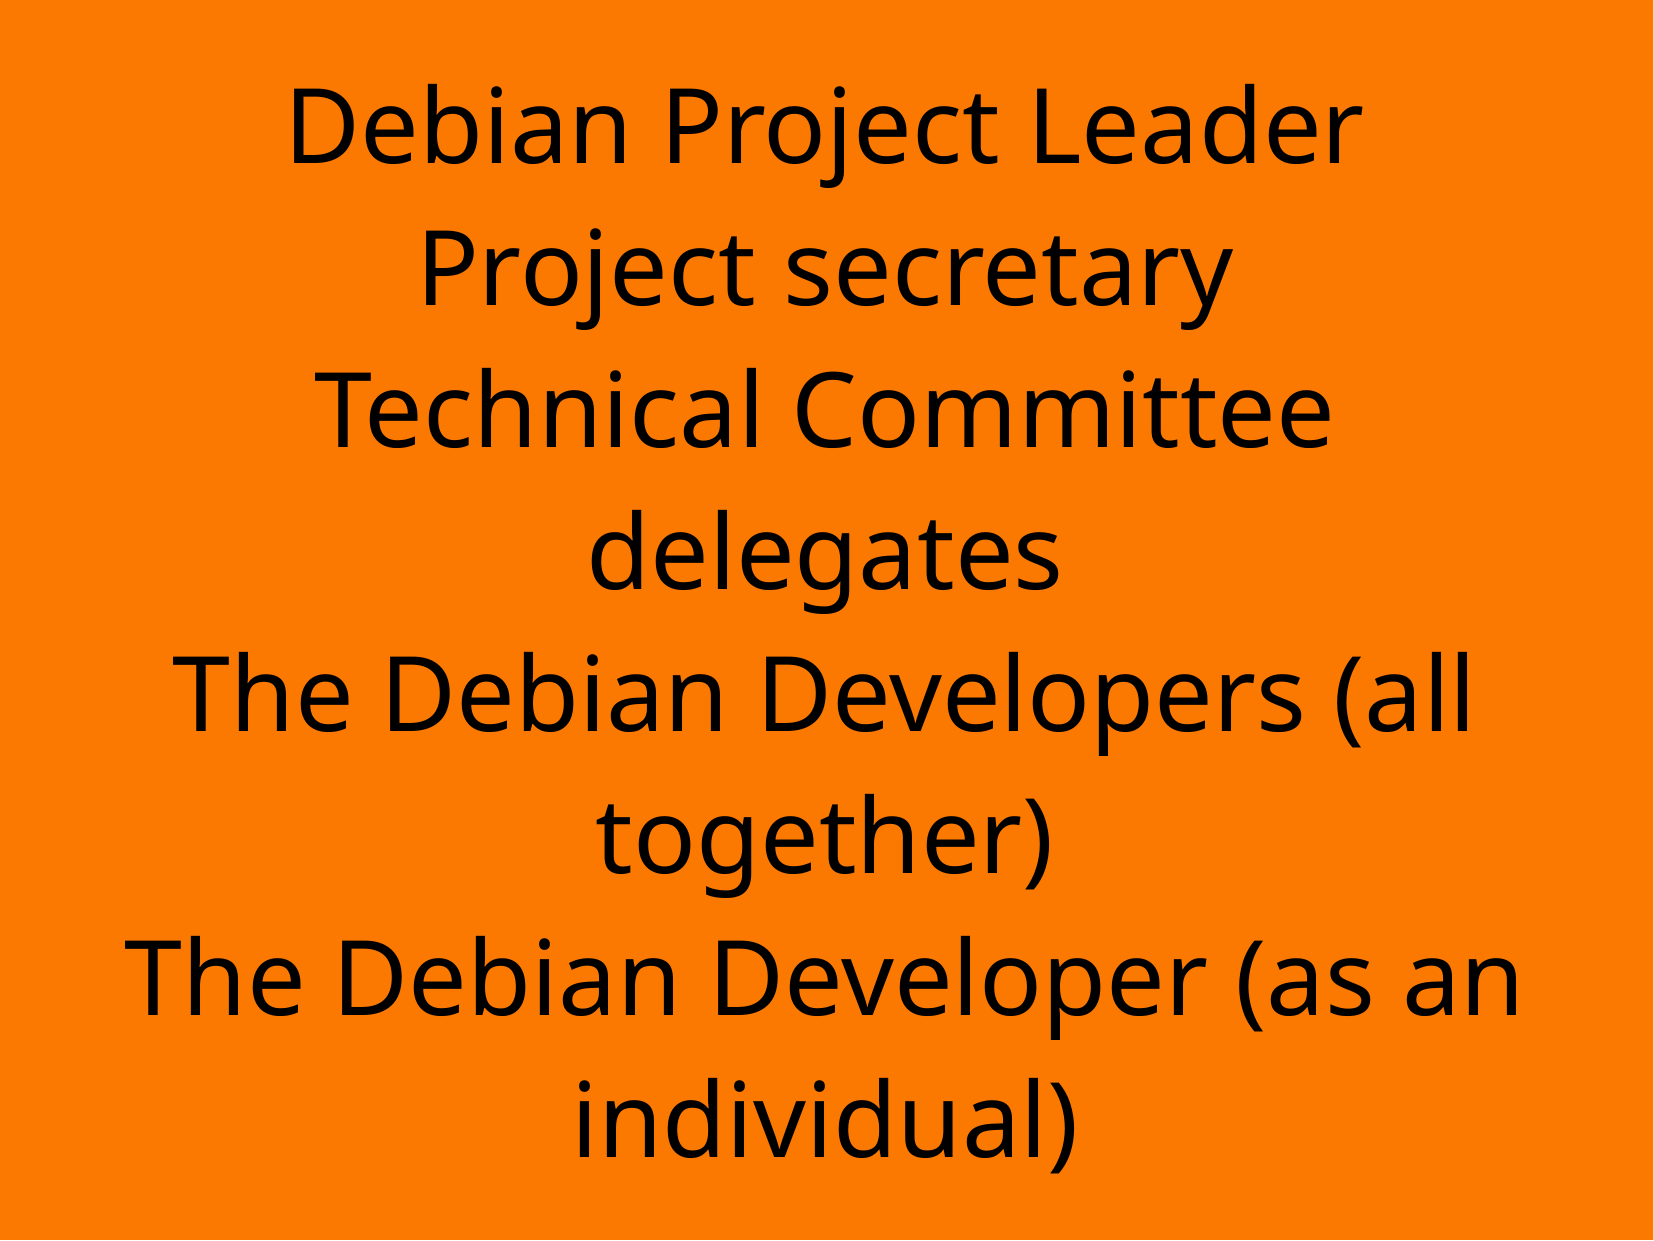

Debian Project Leader
Project secretary
Technical Committee
delegates
The Debian Developers (all together)
The Debian Developer (as an individual)